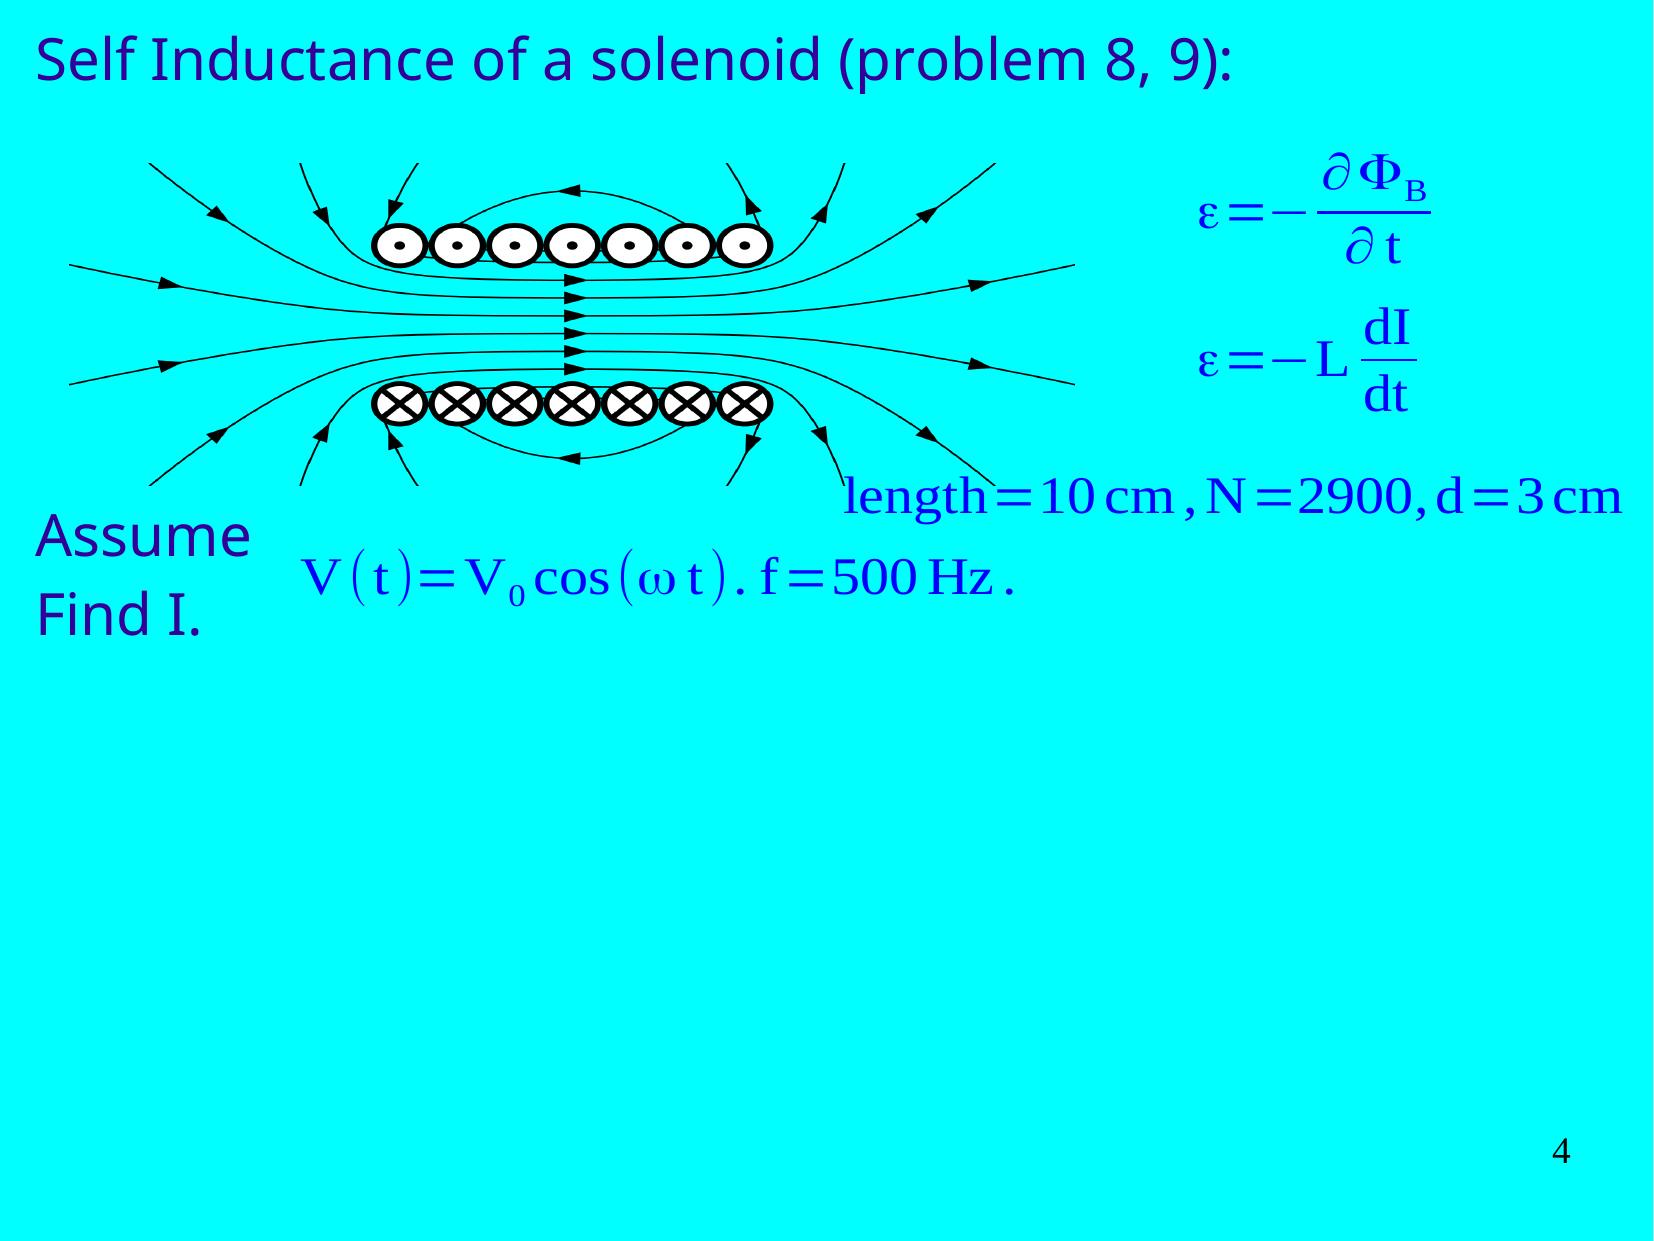

Self Inductance of a solenoid (problem 8, 9):
Assume
Find I.
4